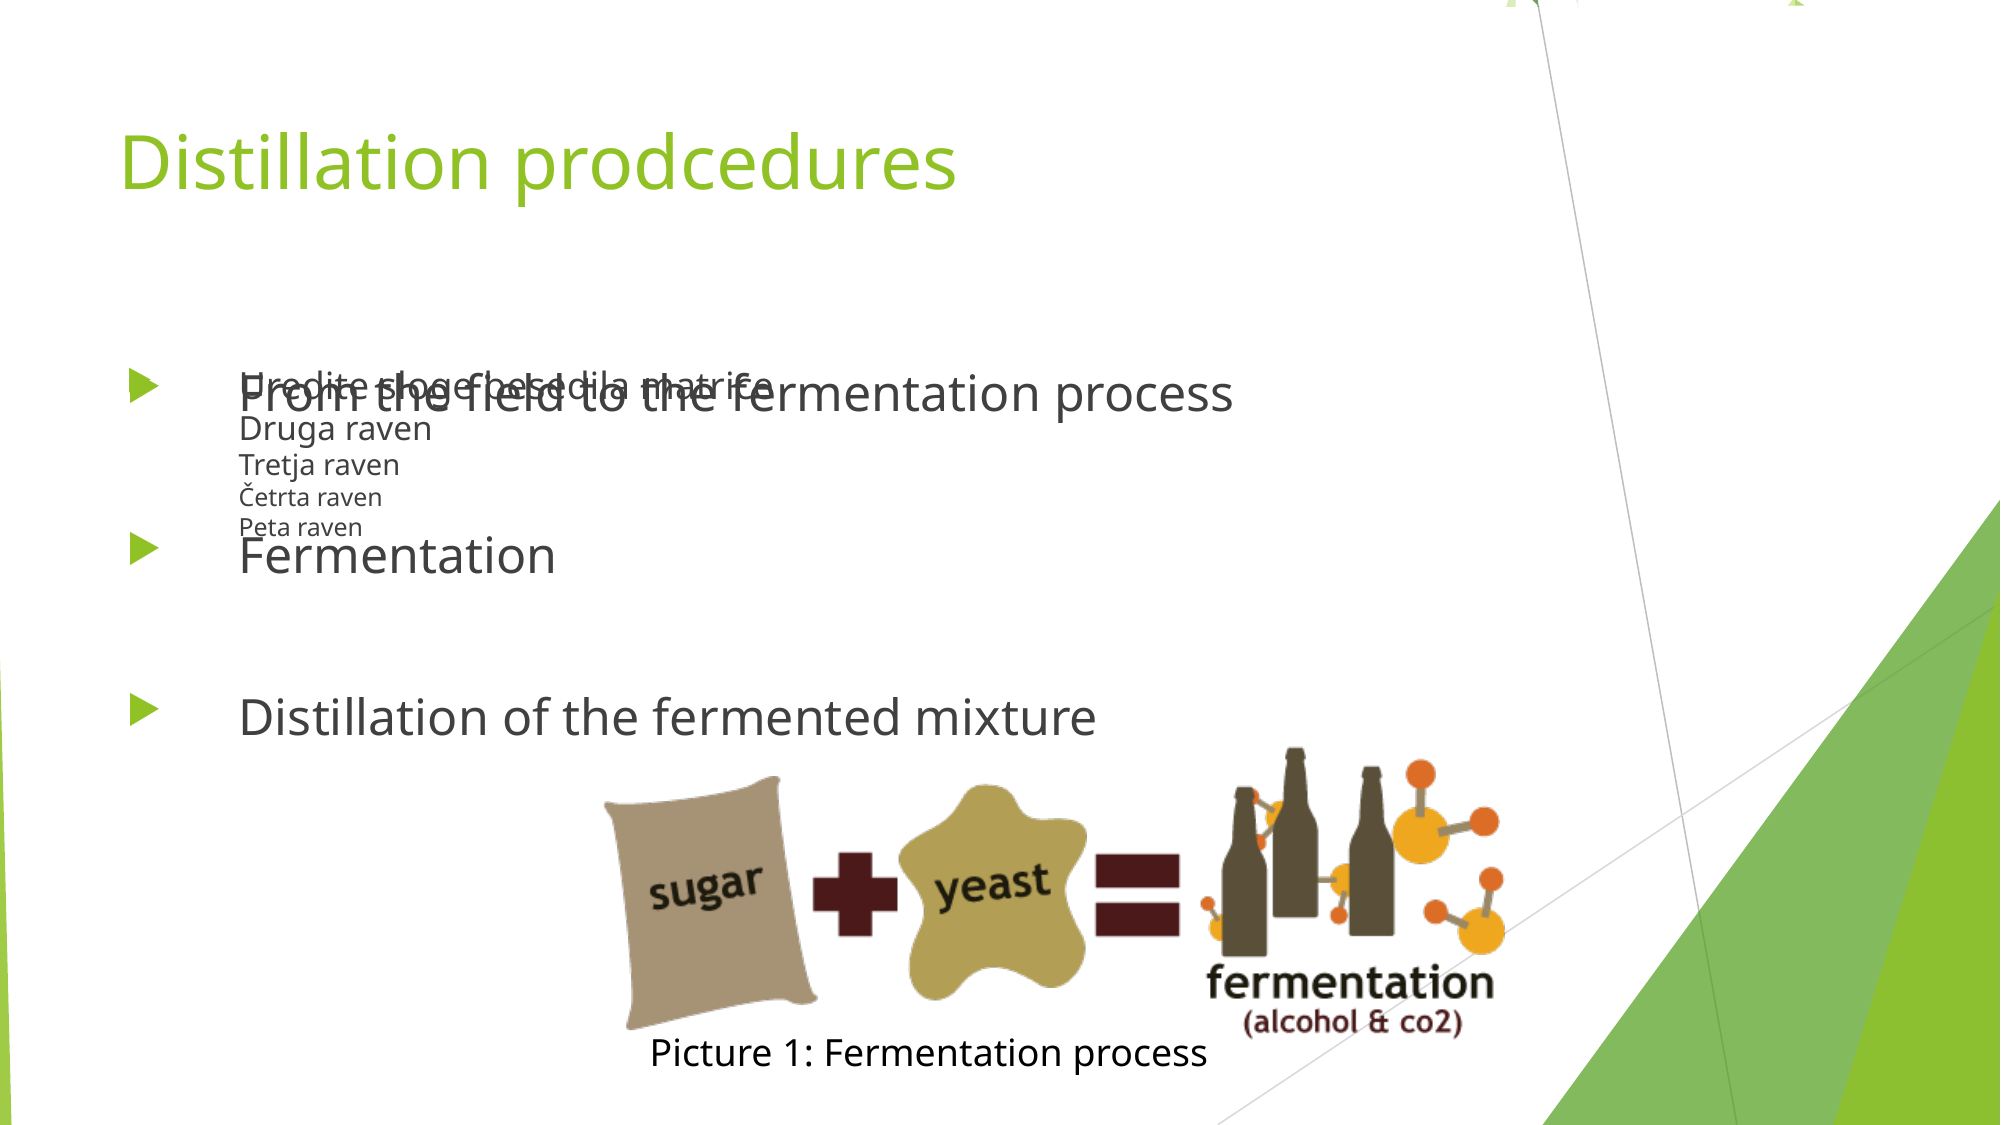

# Distillation prodcedures
From the field to the fermentation process
Fermentation
Distillation of the fermented mixture
Picture 1: Fermentation process